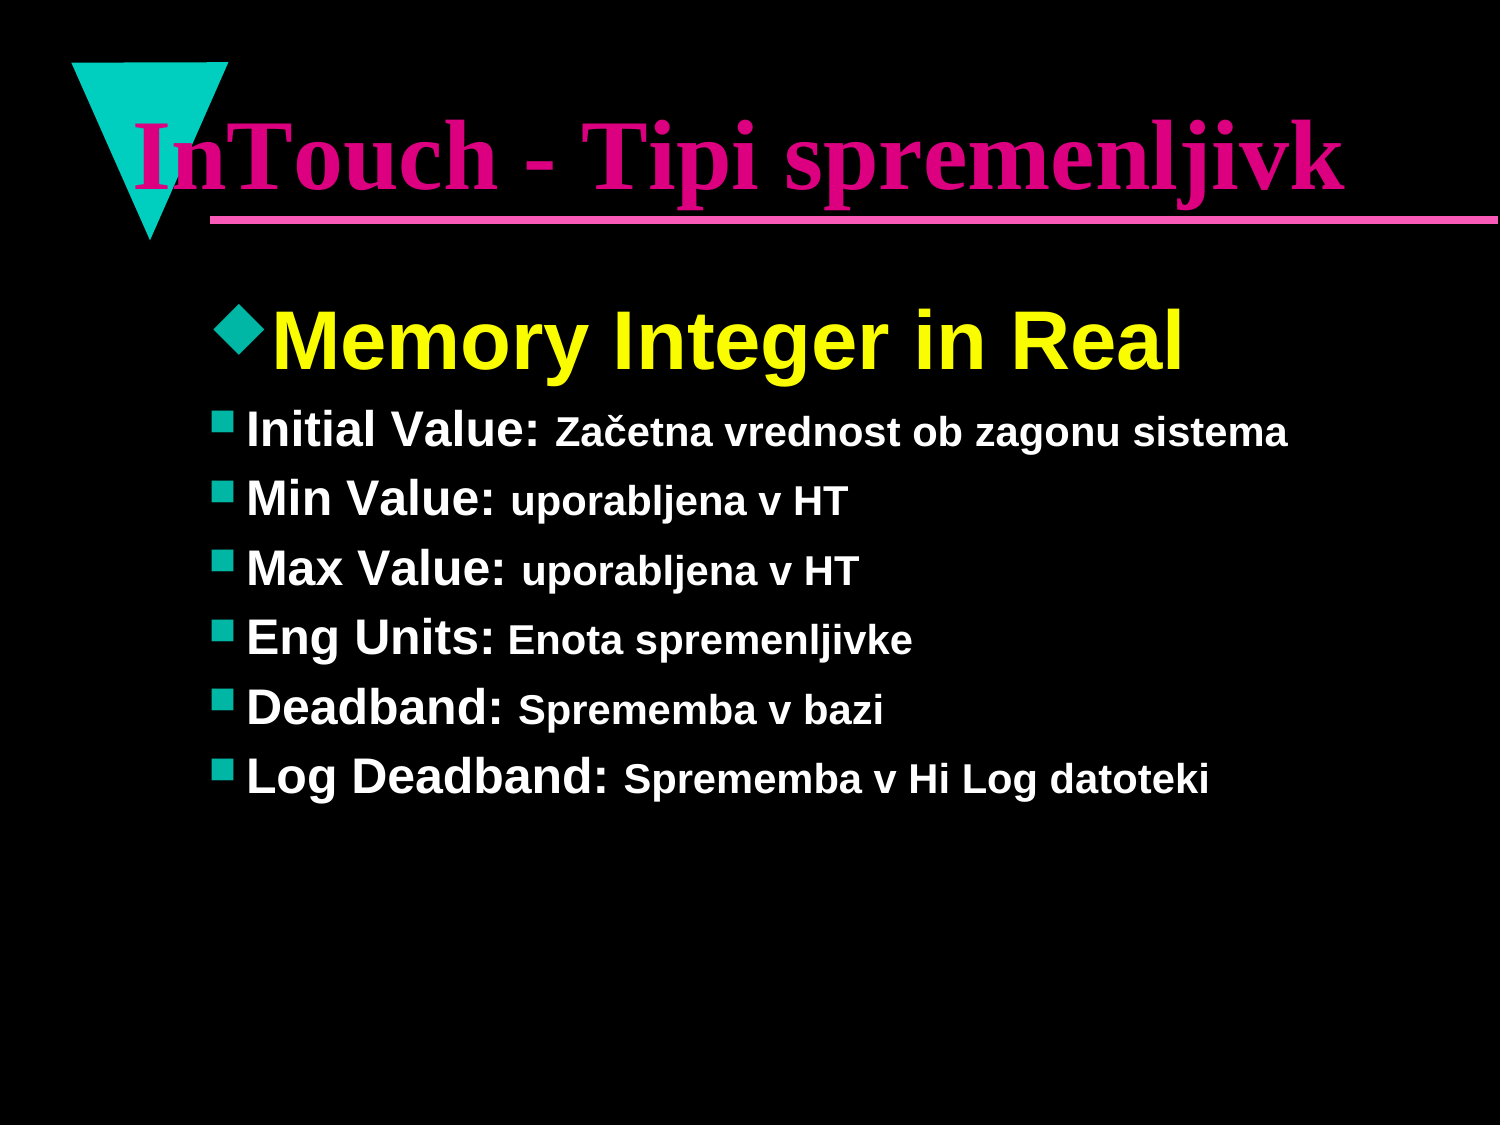

# InTouch - Tipi spremenljivk
Memory Integer in Real
Initial Value: Začetna vrednost ob zagonu sistema
Min Value: uporabljena v HT
Max Value: uporabljena v HT
Eng Units: Enota spremenljivke
Deadband: Sprememba v bazi
Log Deadband: Sprememba v Hi Log datoteki
Slovar spremenljivk
15